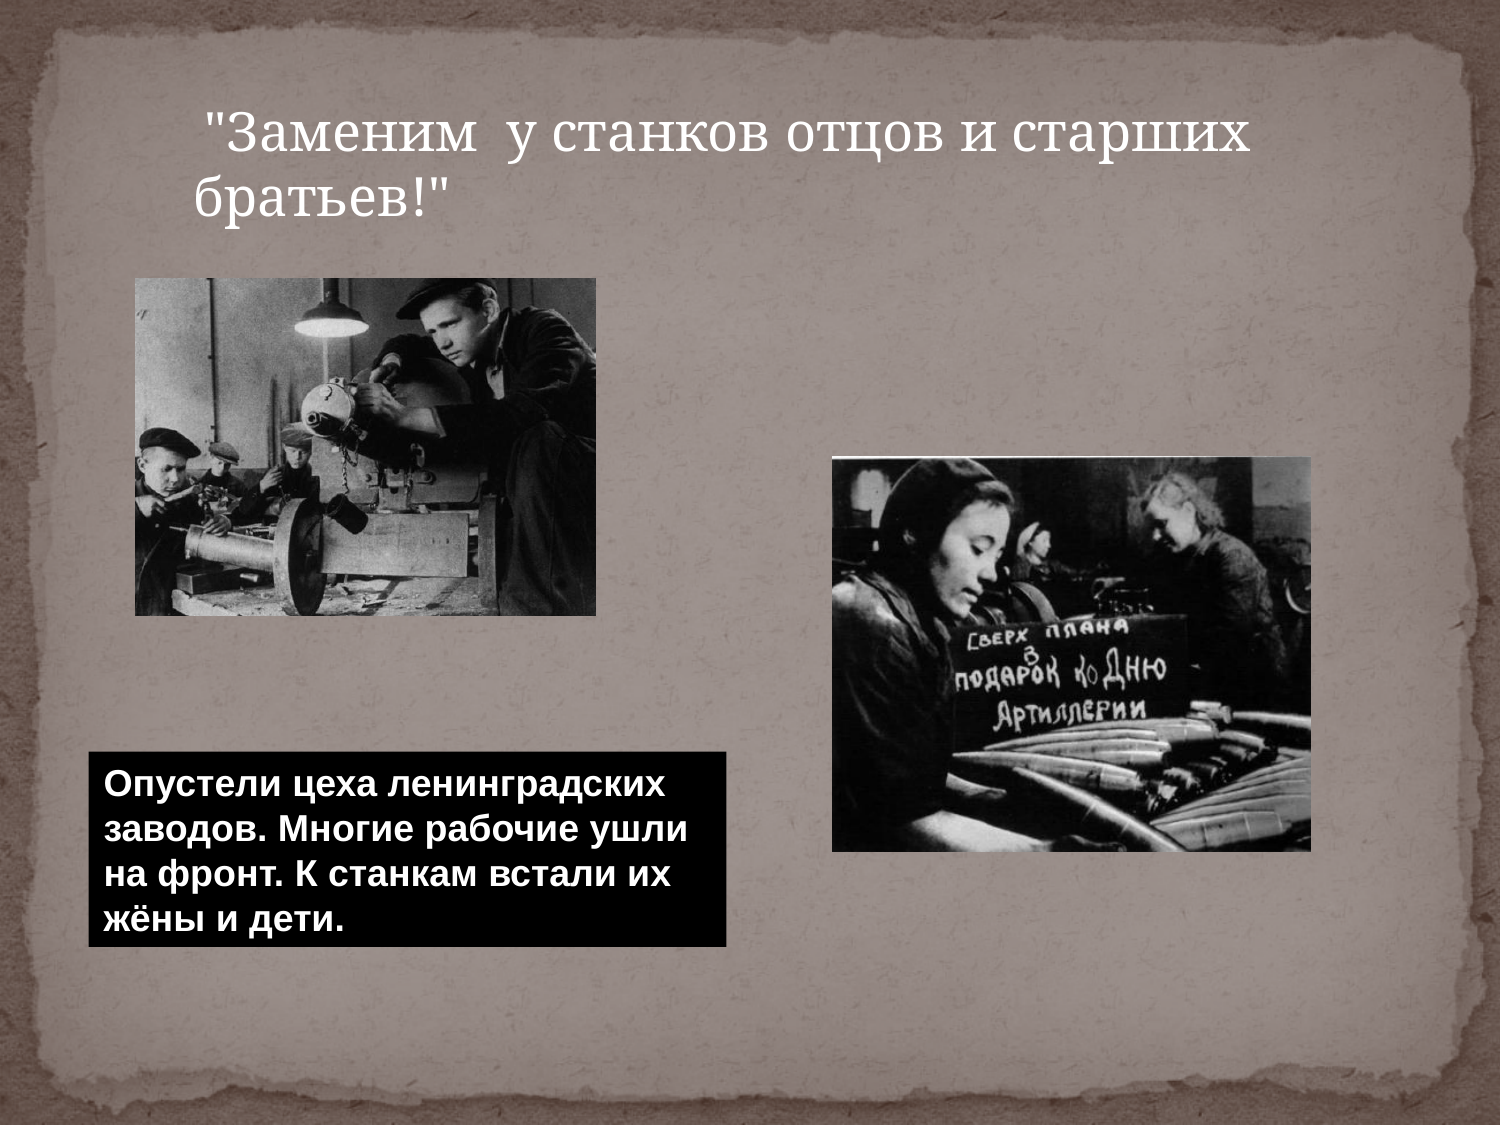

# "Заменим у станков отцов и старших братьев!"
Опустели цеха ленинградских заводов. Многие рабочие ушли на фронт. К станкам встали их жёны и дети.